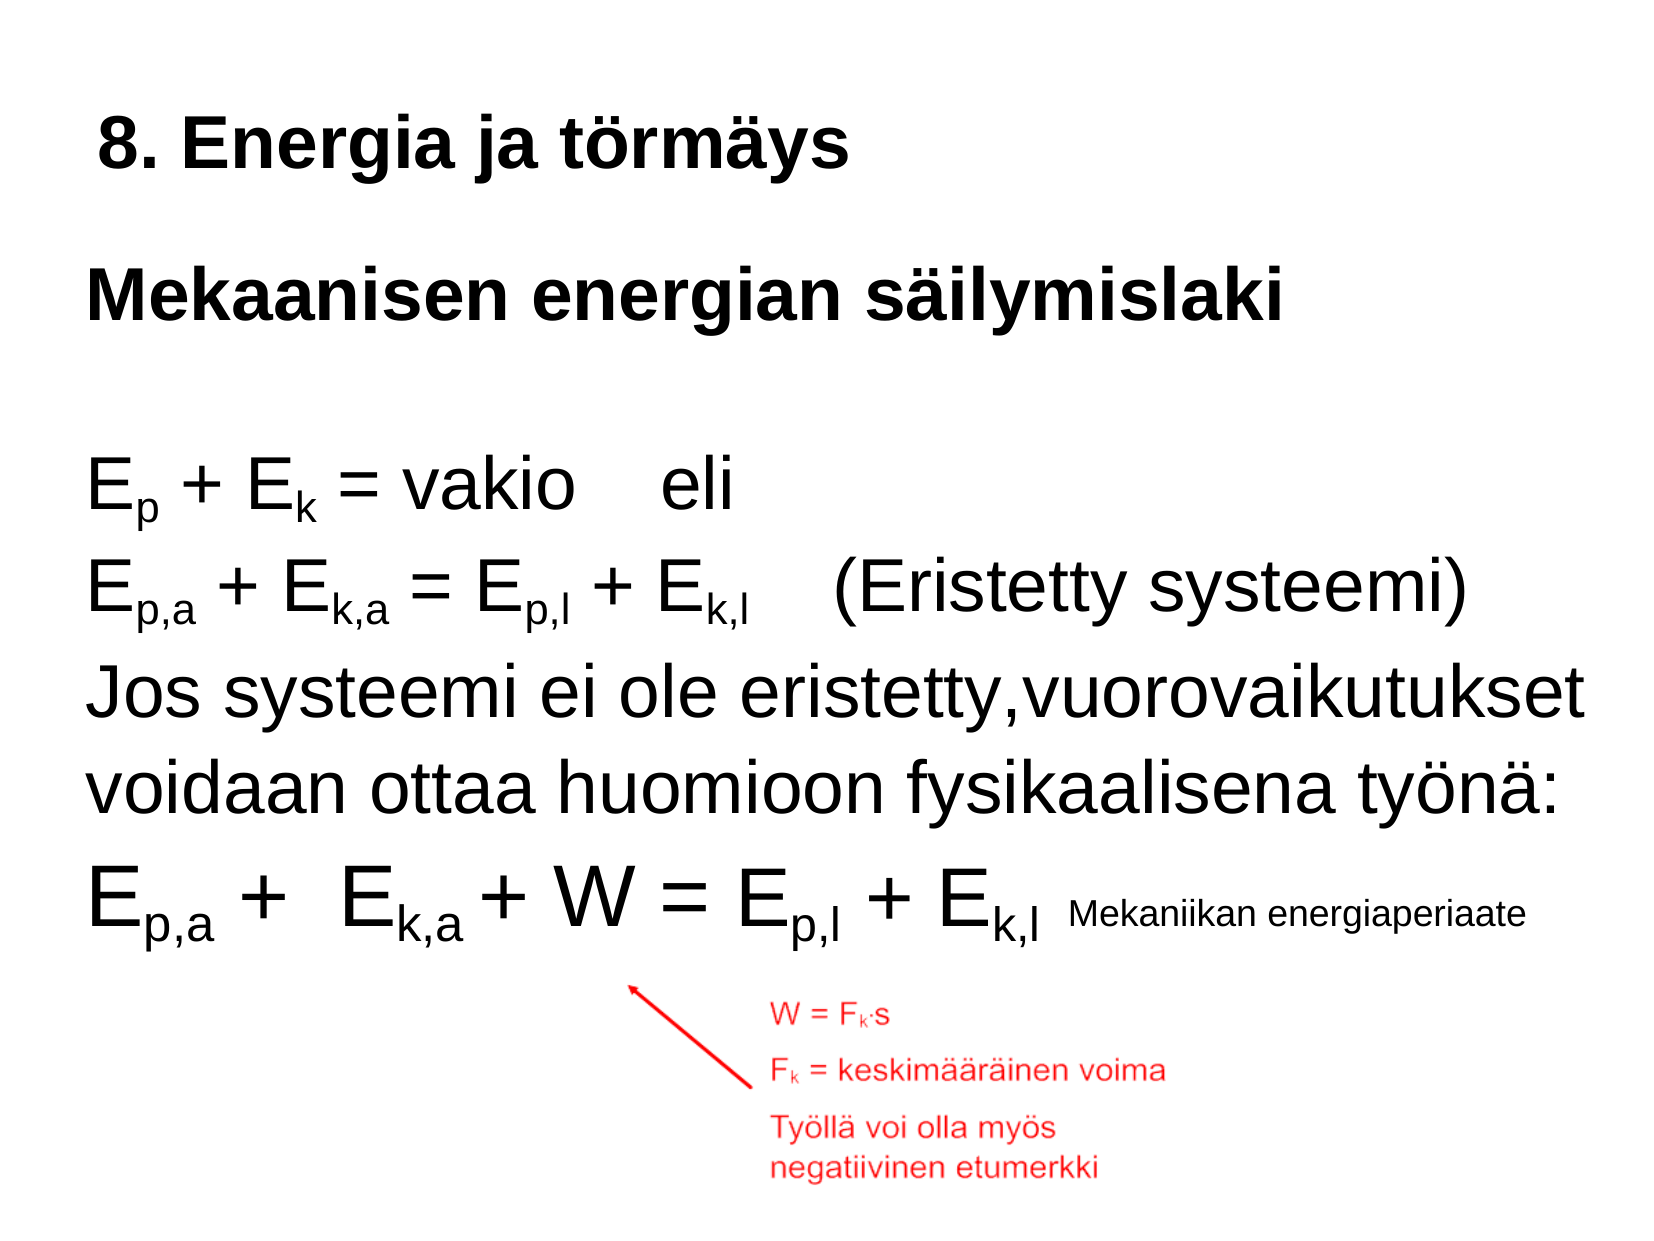

8. Energia ja törmäys
Mekaanisen energian säilymislaki
Ep + Ek = vakio eli
Ep,a + Ek,a = Ep,l + Ek,l (Eristetty systeemi)
Jos systeemi ei ole eristetty,vuorovaikutukset voidaan ottaa huomioon fysikaalisena työnä:
Ep,a + Ek,a + W = Ep,l + Ek,l Mekaniikan energiaperiaate